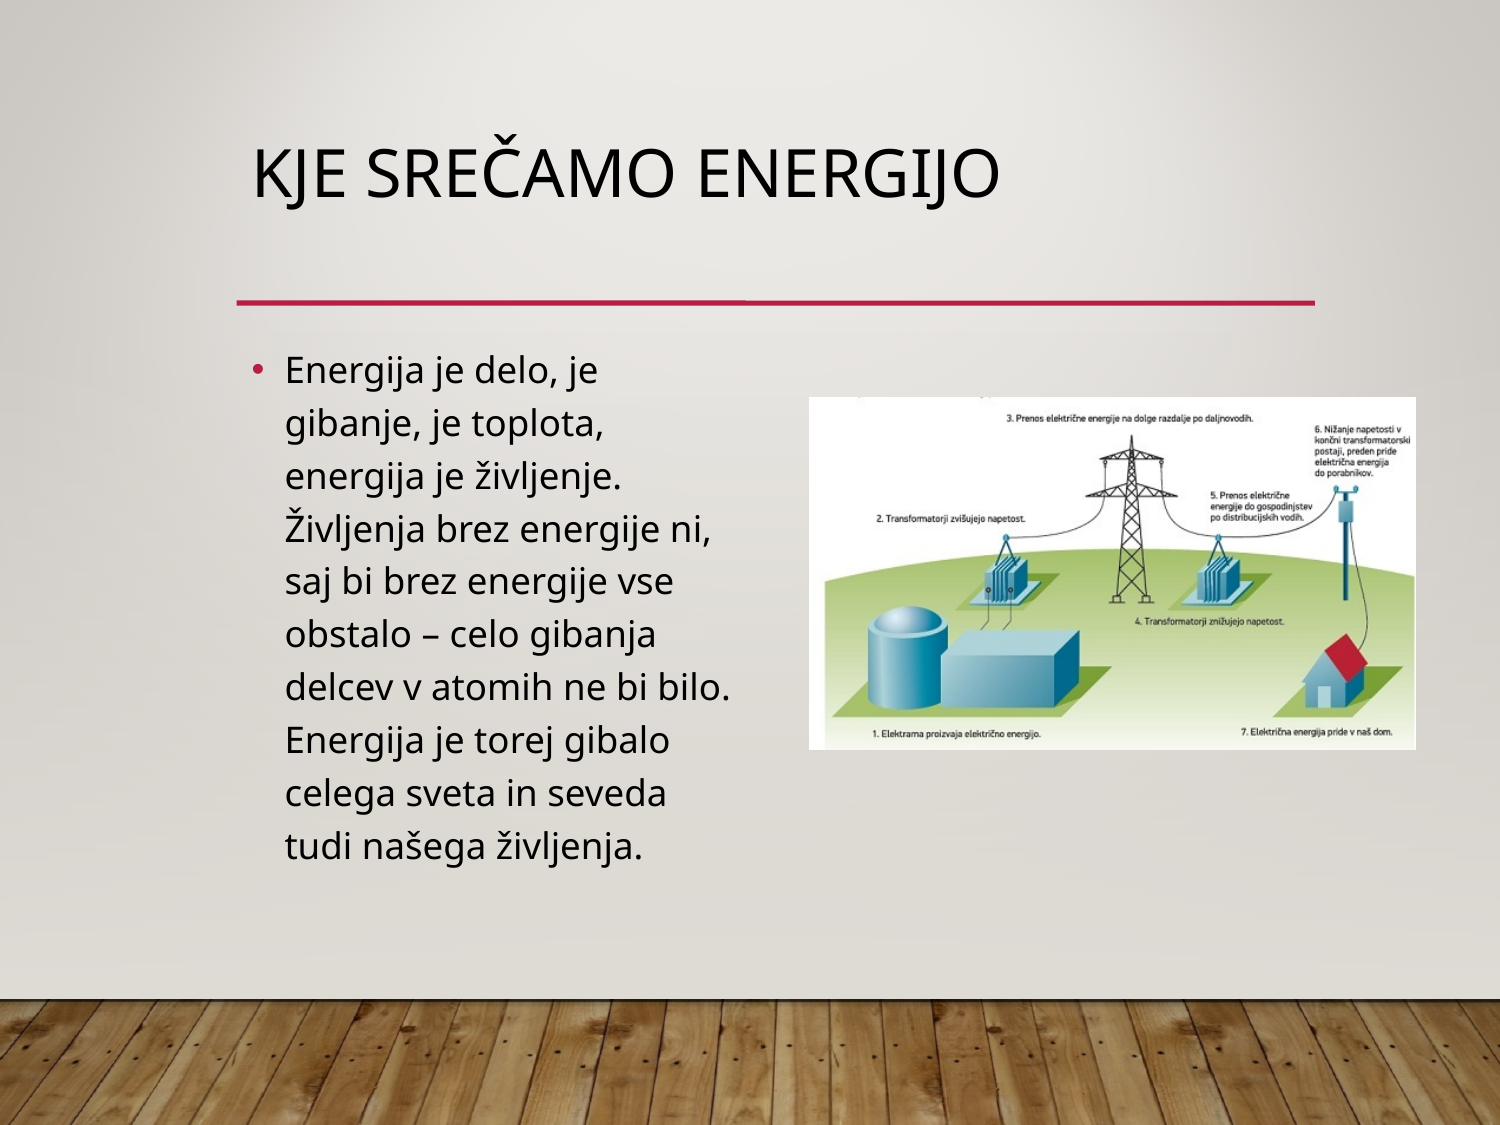

# Kje srečamo energijo
Energija je delo, je gibanje, je toplota, energija je življenje. Življenja brez energije ni, saj bi brez energije vse obstalo – celo gibanja delcev v atomih ne bi bilo. Energija je torej gibalo celega sveta in seveda tudi našega življenja.